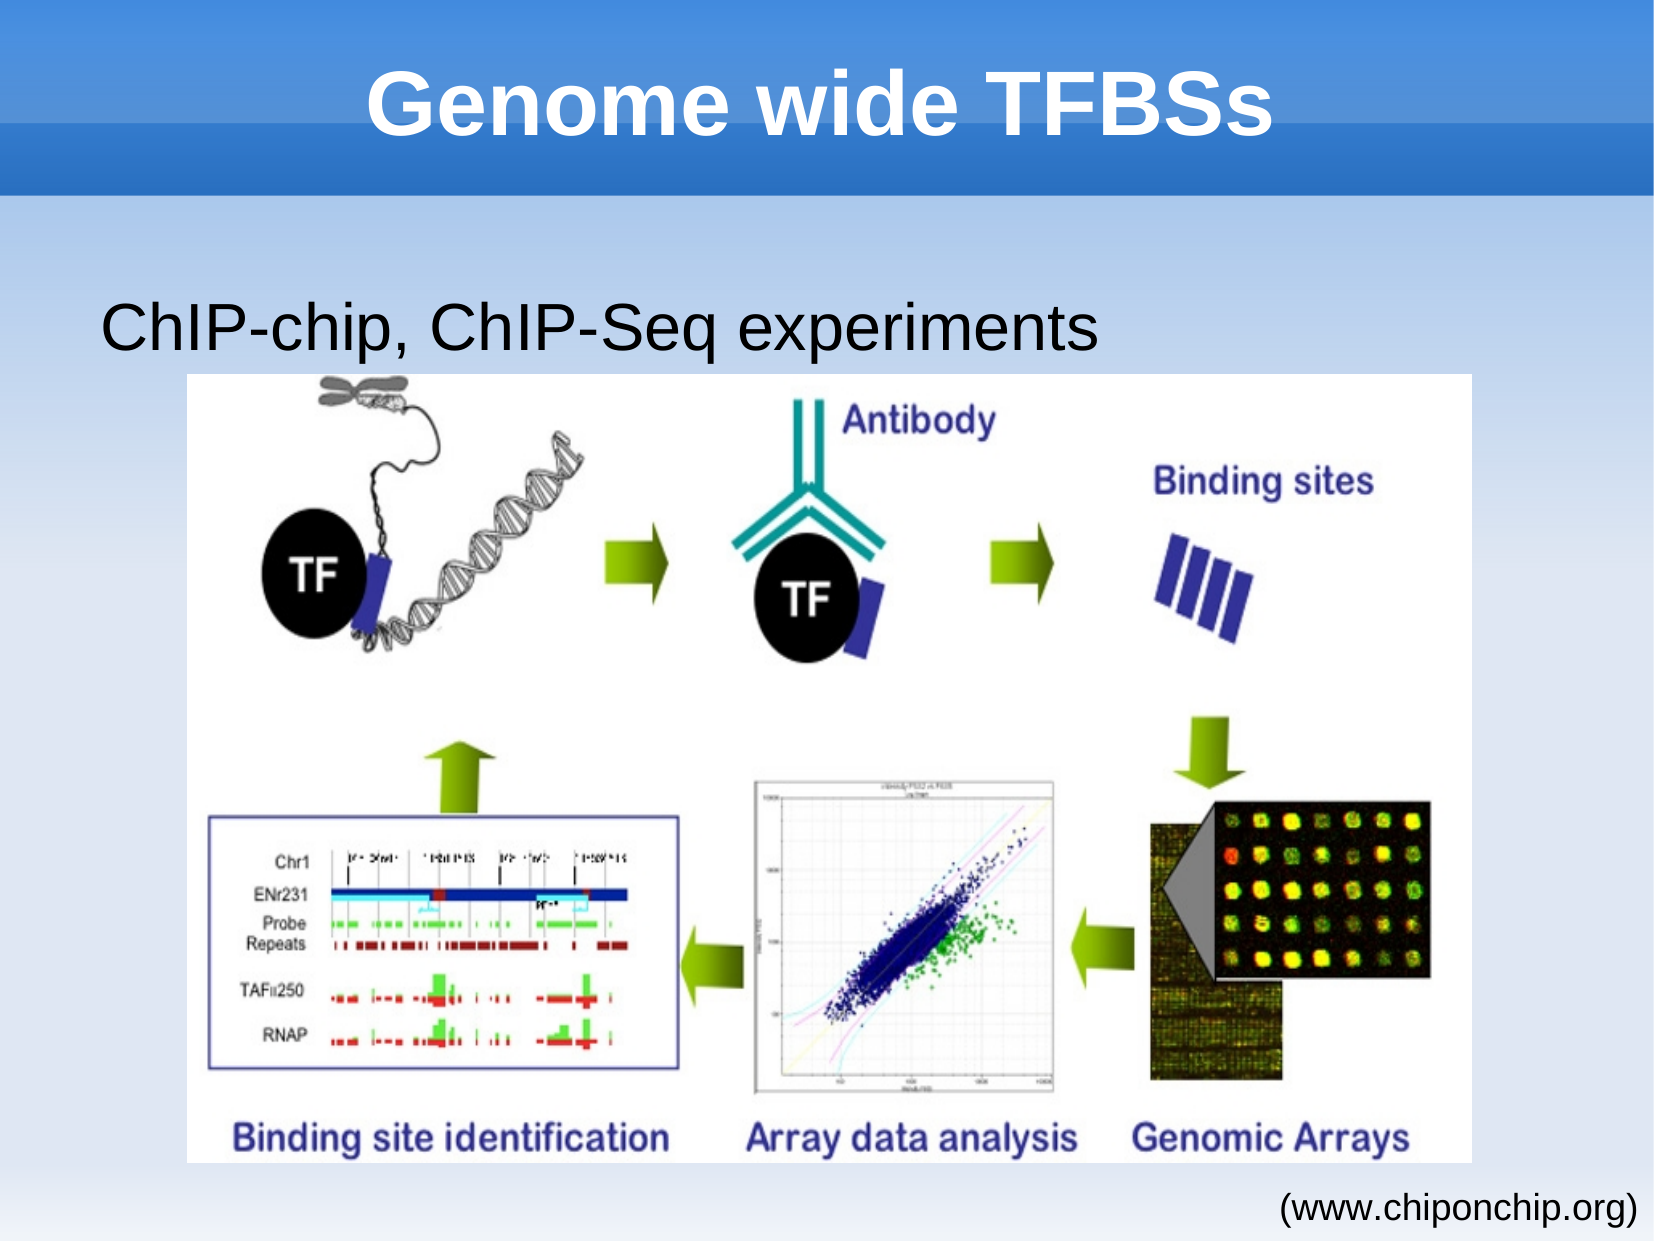

# Genome wide TFBSs
ChIP-chip, ChIP-Seq experiments
(www.chiponchip.org)